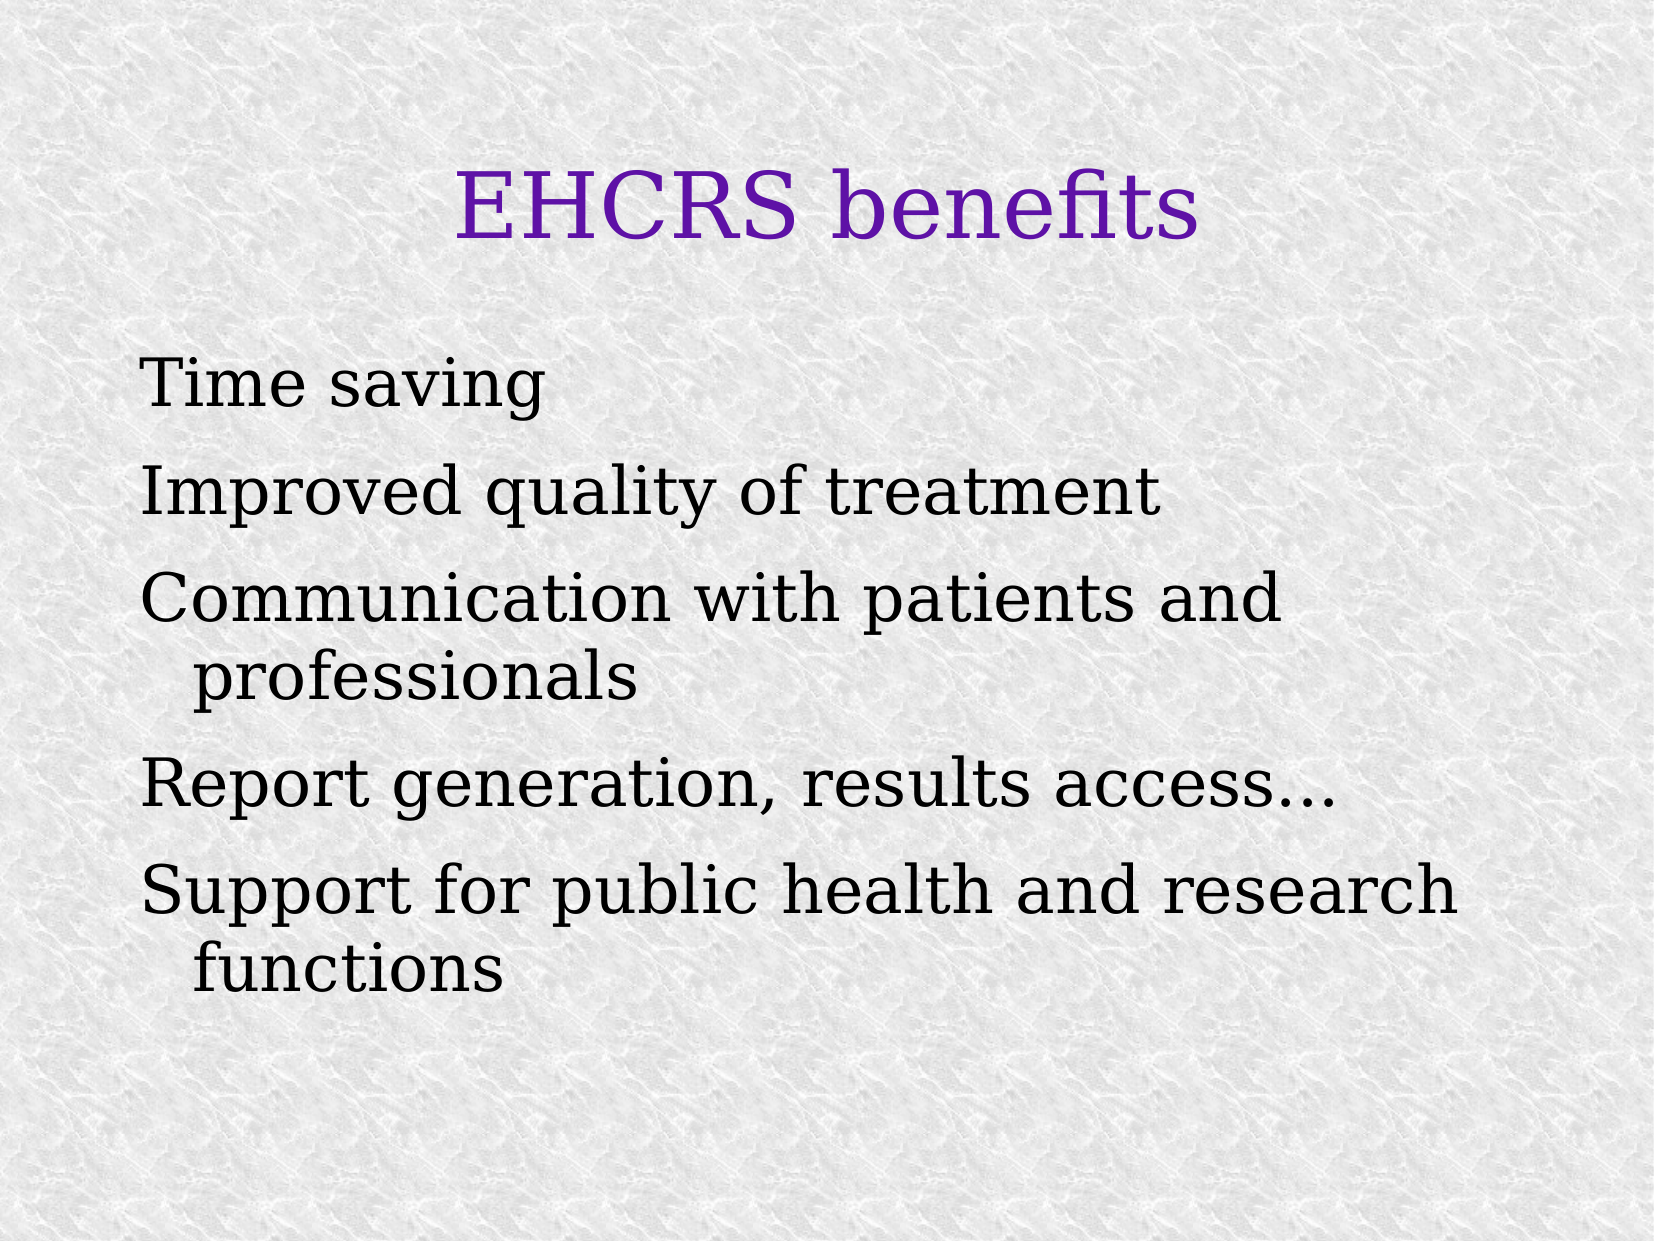

# EHCRS benefits
Time saving
Improved quality of treatment
Communication with patients and professionals
Report generation, results access...
Support for public health and research functions